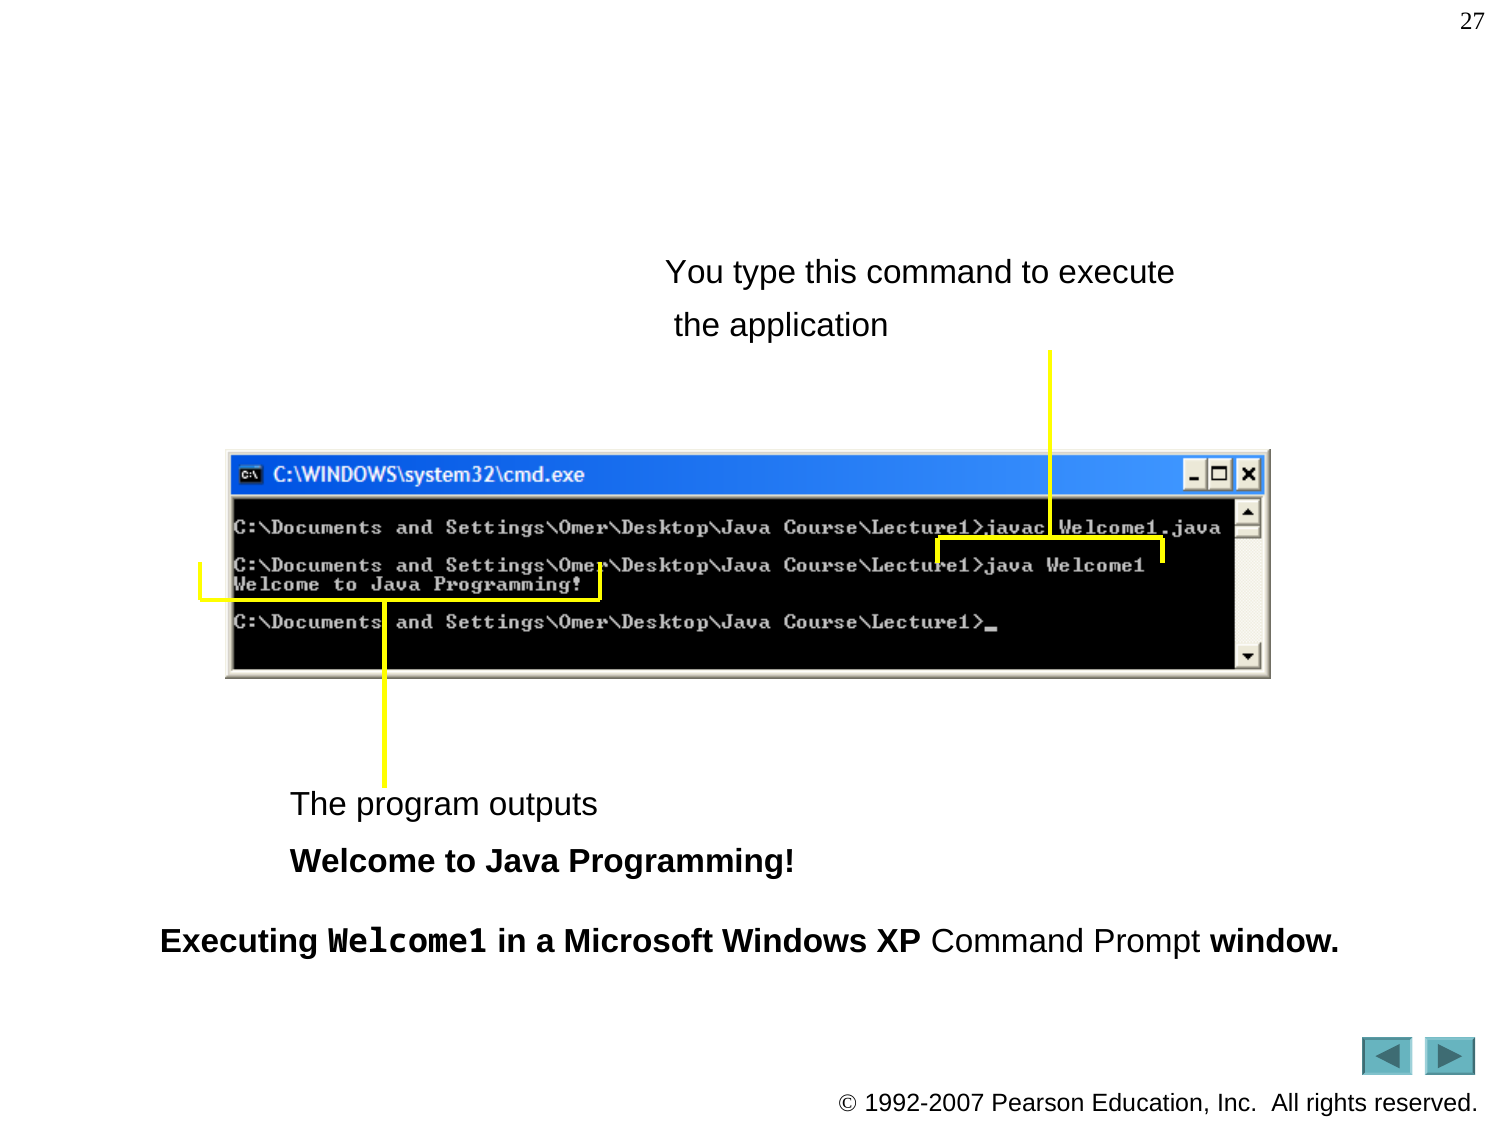

27
You type this command to execute
 the application
The program outputs
Welcome to Java Programming!
# Executing Welcome1 in a Microsoft Windows XP Command Prompt window.